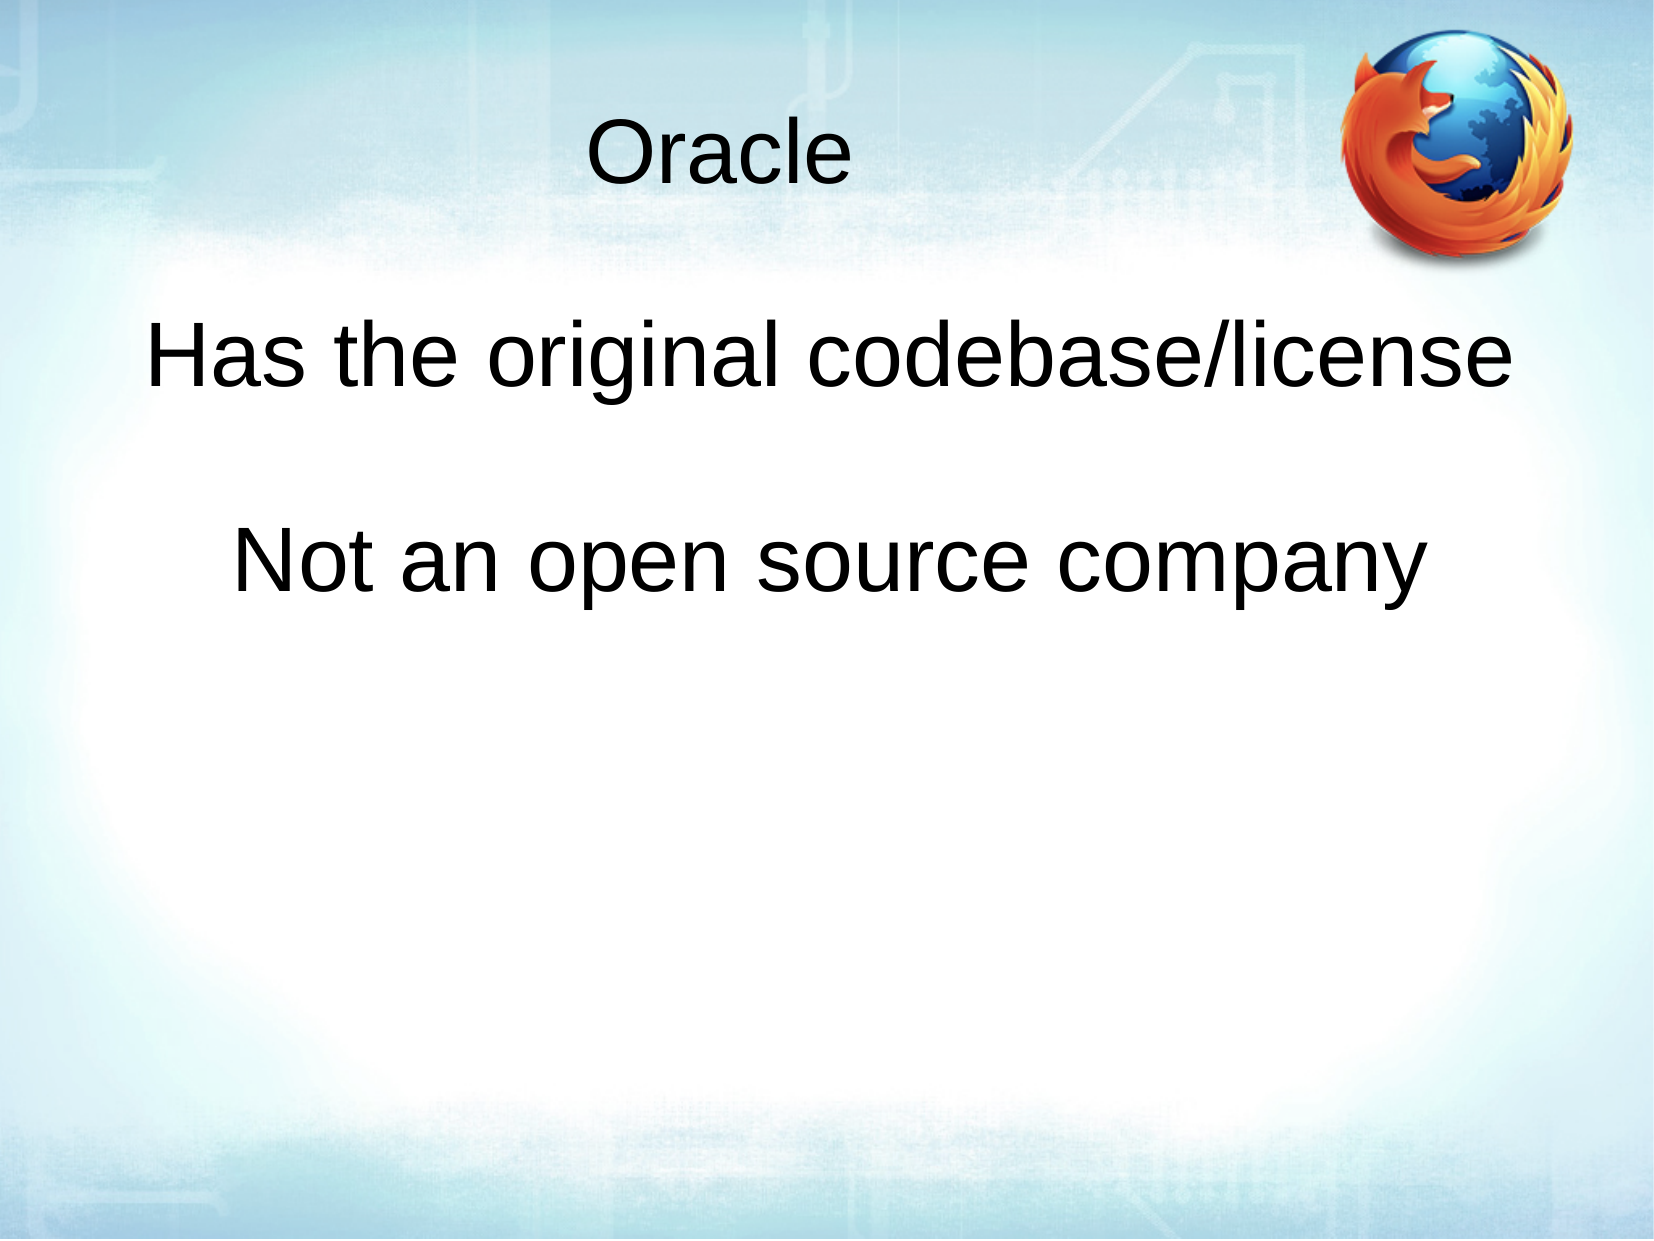

# Oracle
Has the original codebase/license
Not an open source company